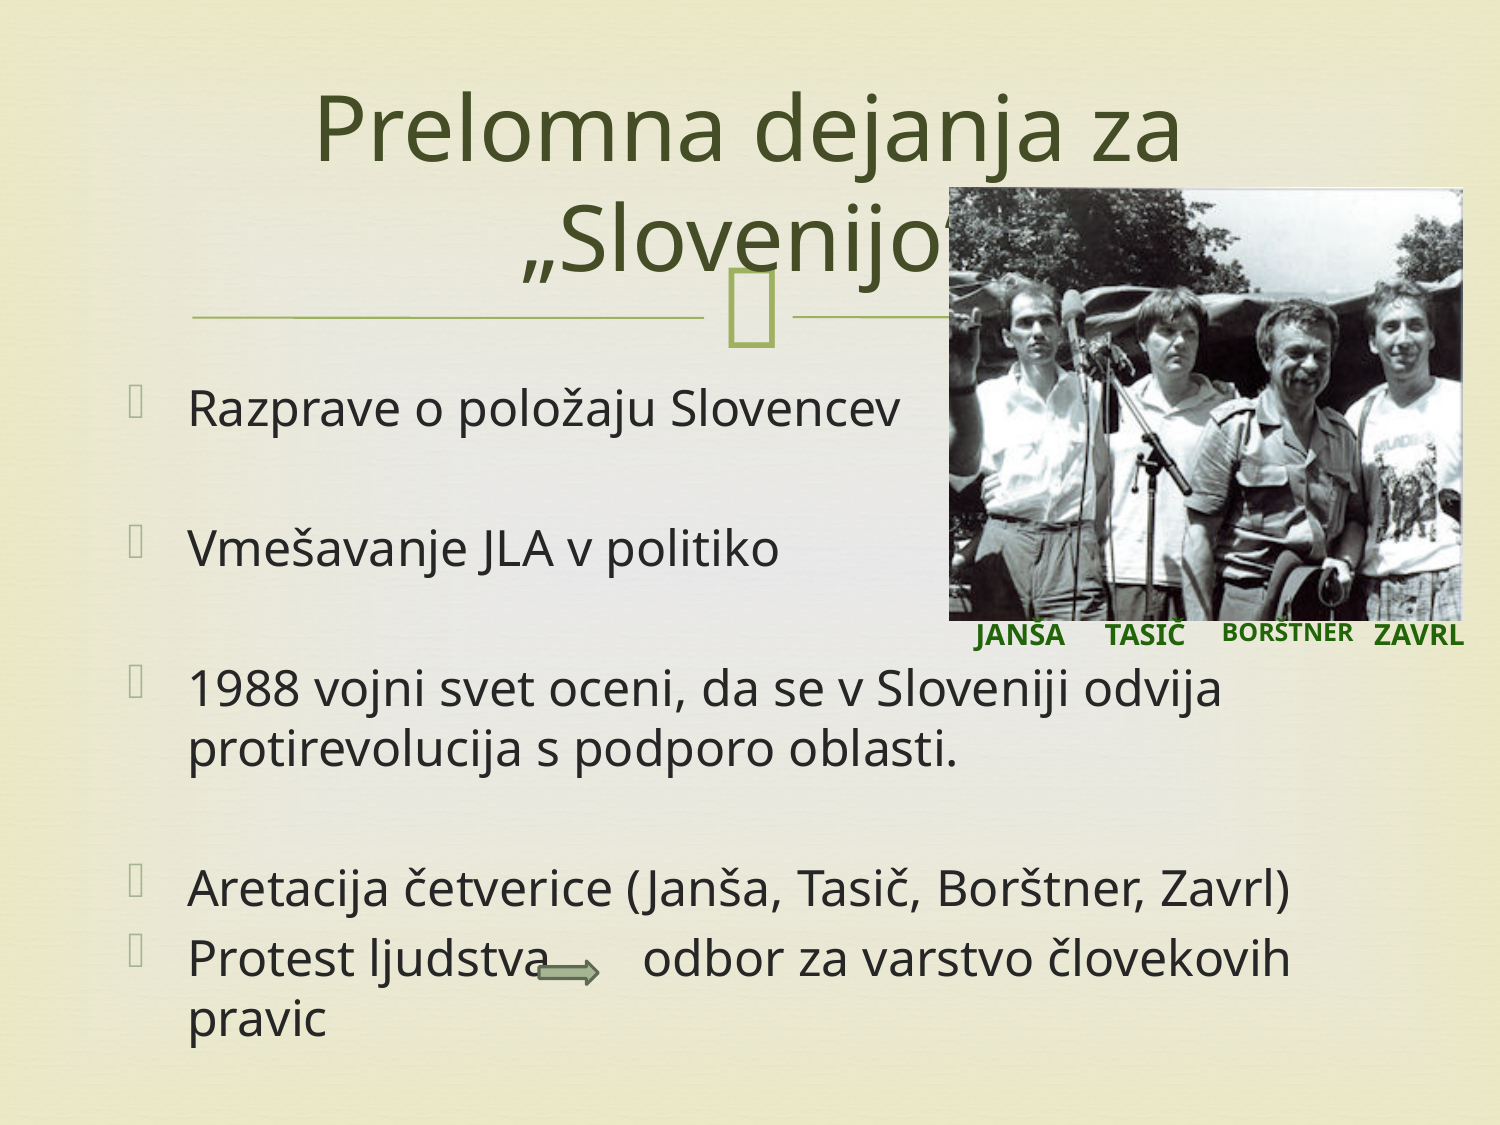

Prelomna dejanja za „Slovenijo“
# Razprave o položaju Slovencev
Vmešavanje JLA v politiko
1988 vojni svet oceni, da se v Sloveniji odvija protirevolucija s podporo oblasti.
Aretacija četverice (Janša, Tasič, Borštner, Zavrl)
Protest ljudstva odbor za varstvo človekovih pravic
JANŠA
TASIČ
BORŠTNER
ZAVRL